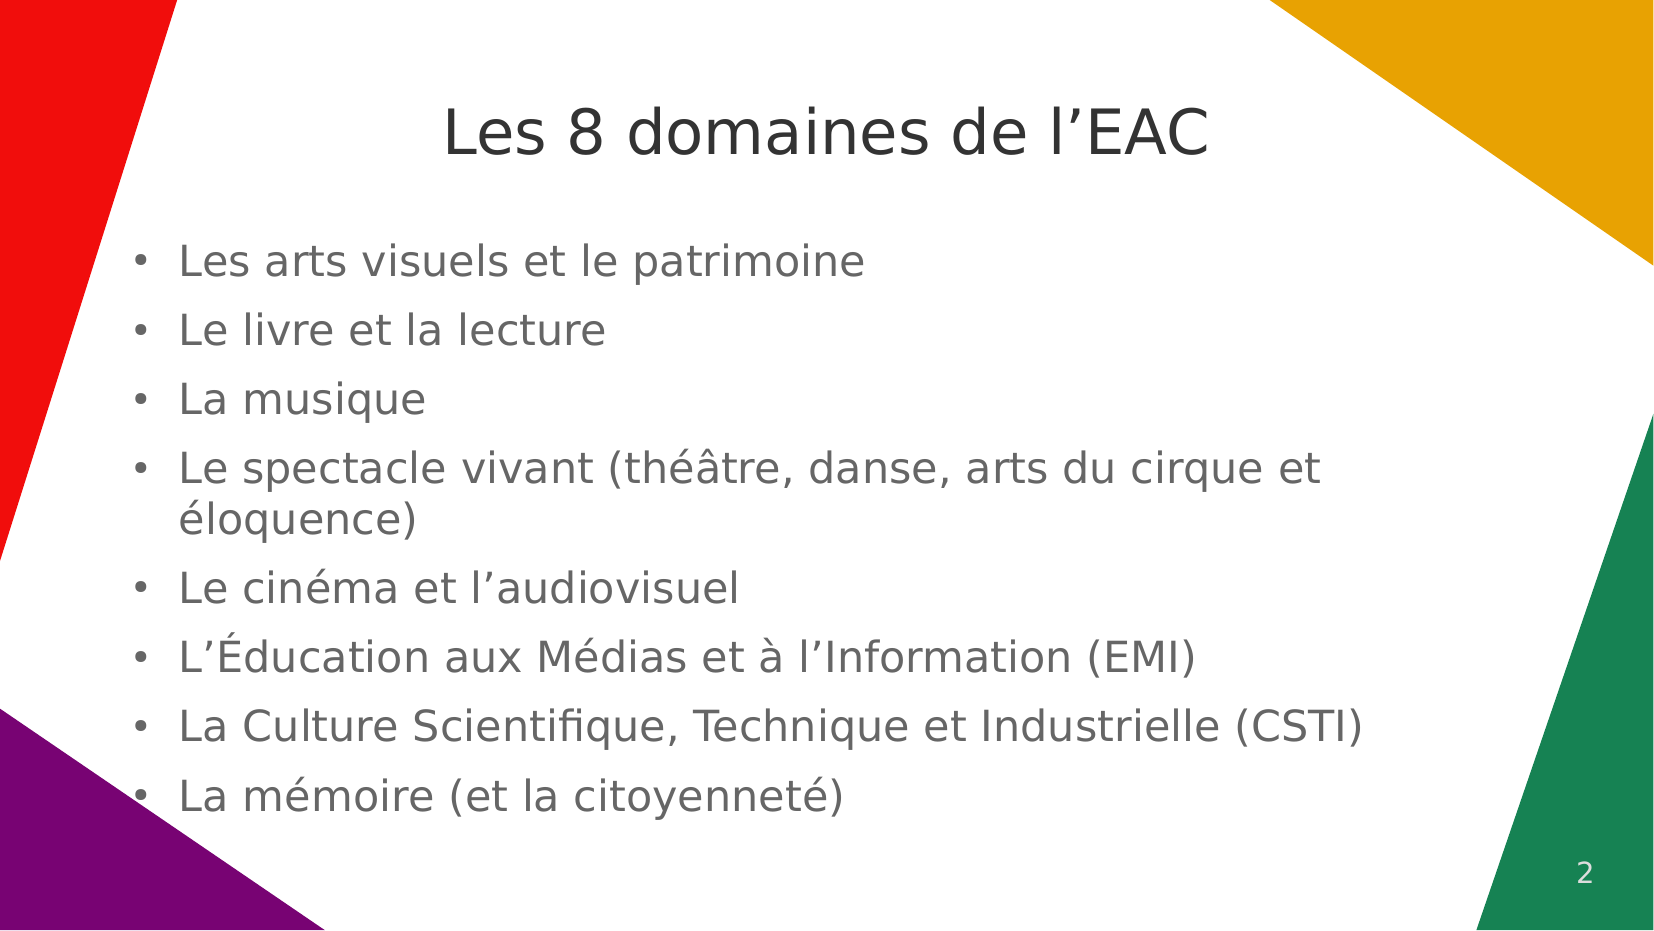

# Les 8 domaines de l’EAC
Les arts visuels et le patrimoine
Le livre et la lecture
La musique
Le spectacle vivant (théâtre, danse, arts du cirque et éloquence)
Le cinéma et l’audiovisuel
L’Éducation aux Médias et à l’Information (EMI)
La Culture Scientifique, Technique et Industrielle (CSTI)
La mémoire (et la citoyenneté)
2